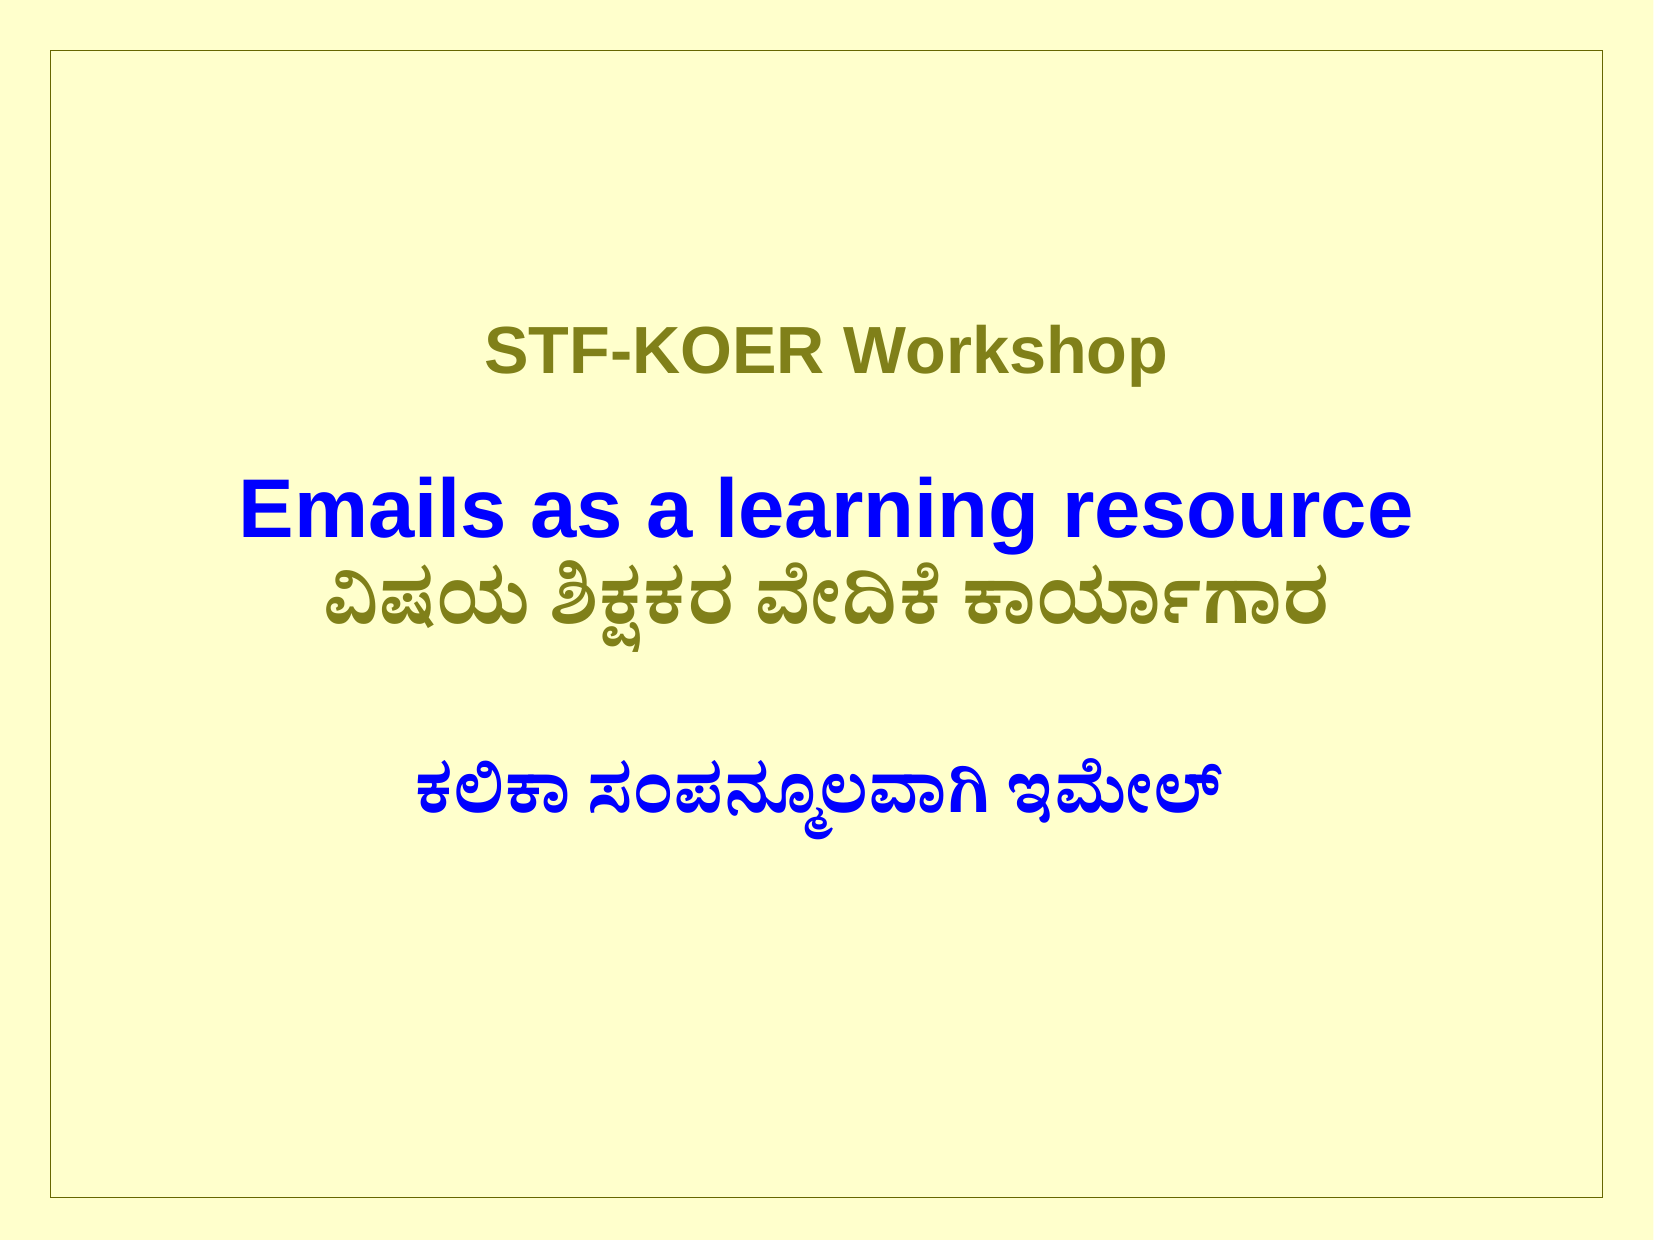

# STF-KOER Workshop
Emails as a learning resource
ವಿಷಯ ಶಿಕ್ಷಕರ ವೇದಿಕೆ ಕಾರ್ಯಾಗಾರ
ಕಲಿಕಾ ಸಂಪನ್ಮೂಲವಾಗಿ ಇಮೇಲ್